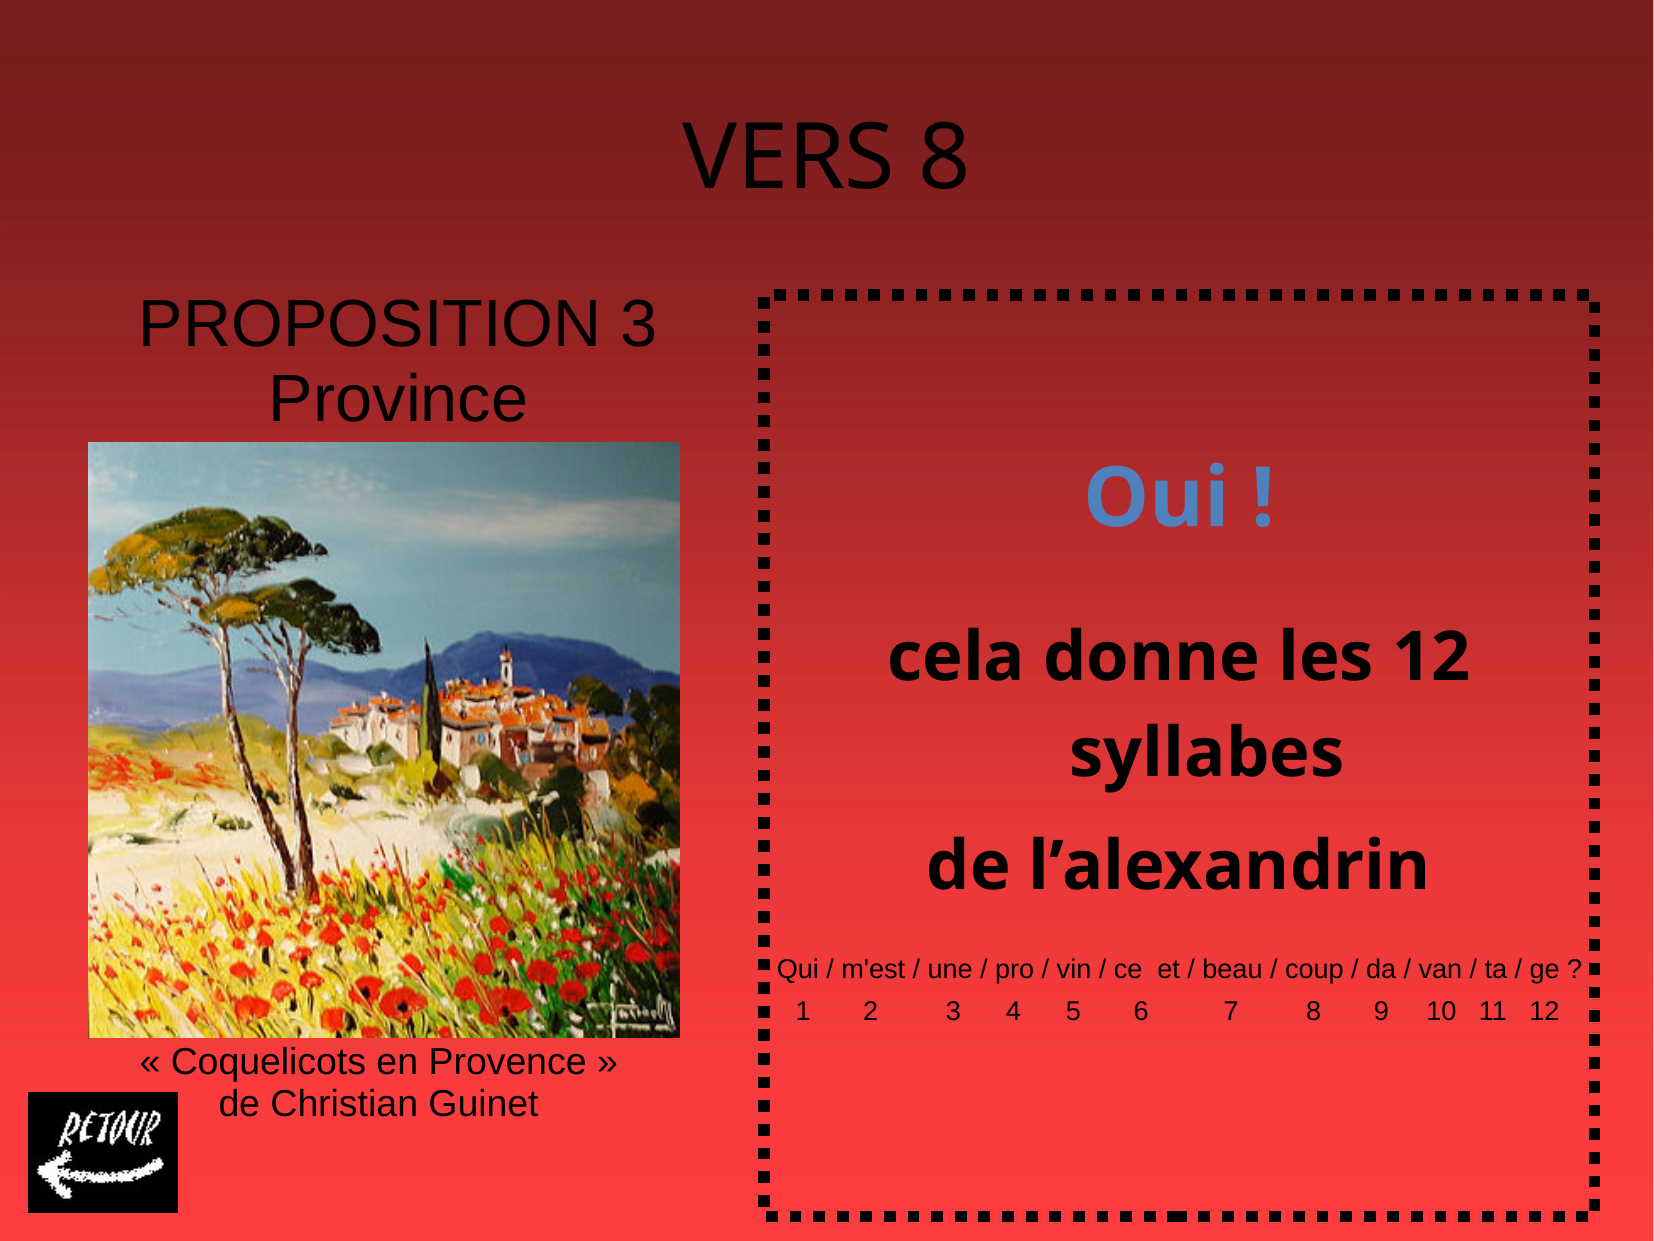

VERS 8
PROPOSITION 3
Province
# Oui !
cela donne les 12 syllabes
de l’alexandrin
Qui / m'est / une / pro / vin / ce et / beau / coup / da / van / ta / ge ?
 1 2 3 4 5 6 7 8 9 10 11 12
« Coquelicots en Provence »
de Christian Guinet